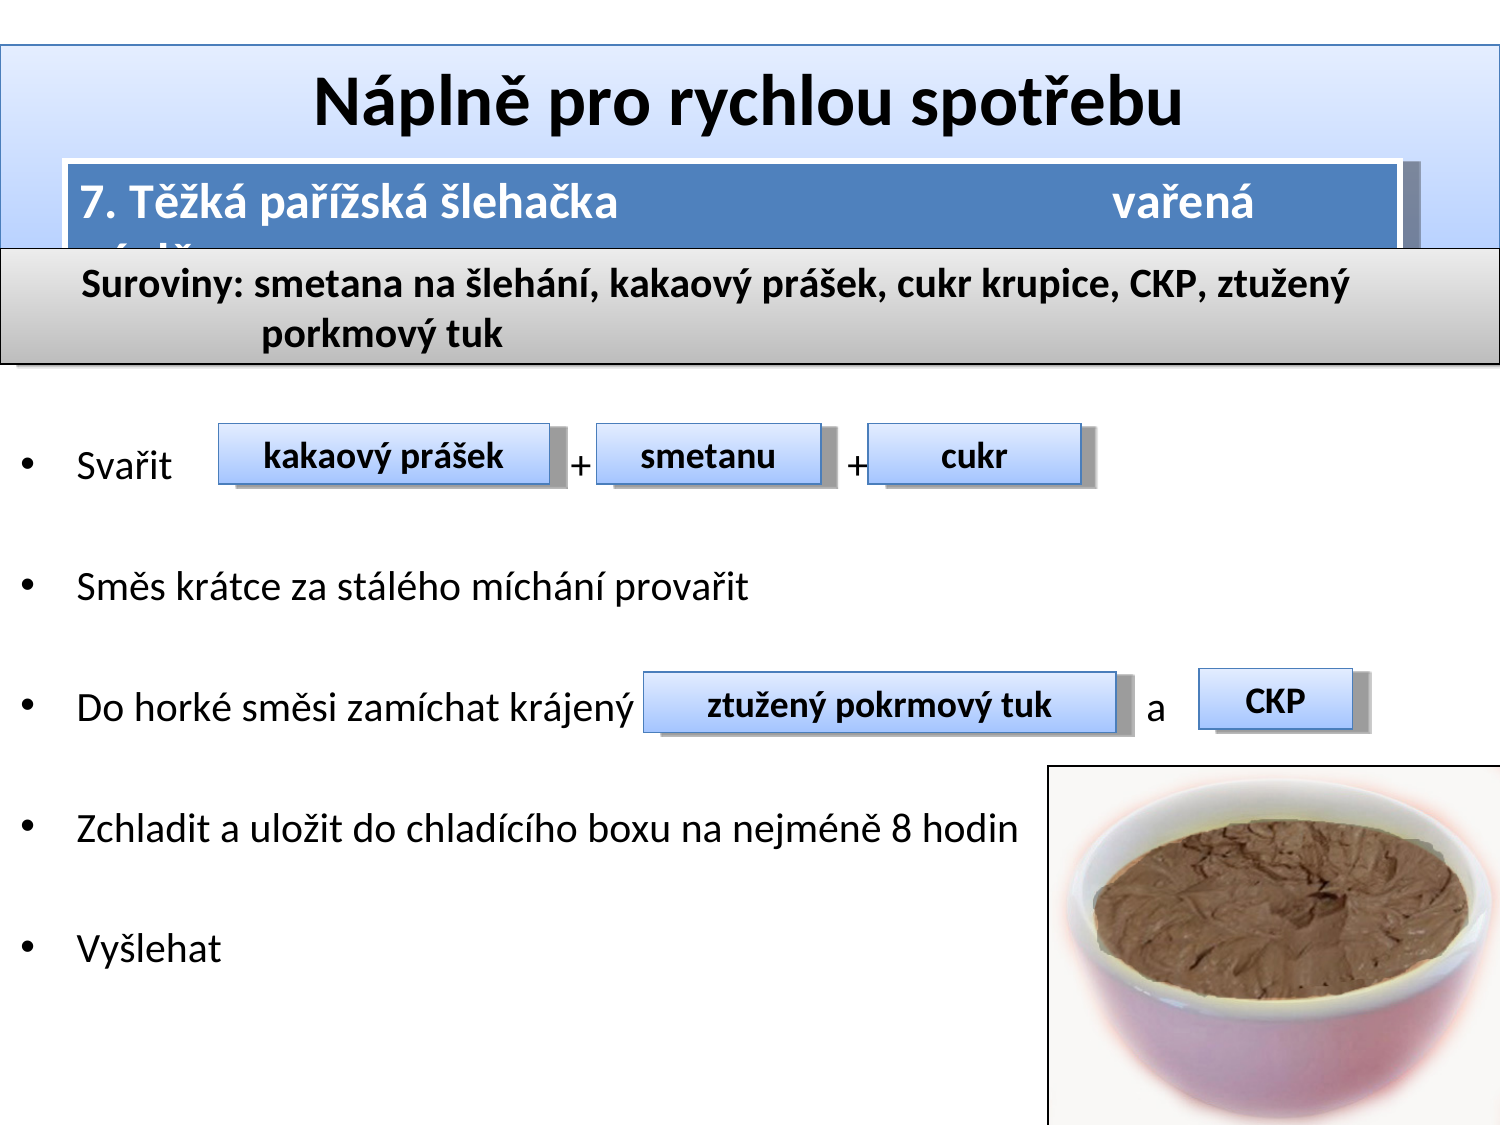

Náplně pro rychlou spotřebu
7. Těžká pařížská šlehačka vařená náplň
 Suroviny: smetana na šlehání, kakaový prášek, cukr krupice, CKP, ztužený
 porkmový tuk
Svařit + +
Směs krátce za stálého míchání provařit
Do horké směsi zamíchat krájený a
Zchladit a uložit do chladícího boxu na nejméně 8 hodin
Vyšlehat
kakaový prášek
smetanu
cukr
CKP
ztužený pokrmový tuk